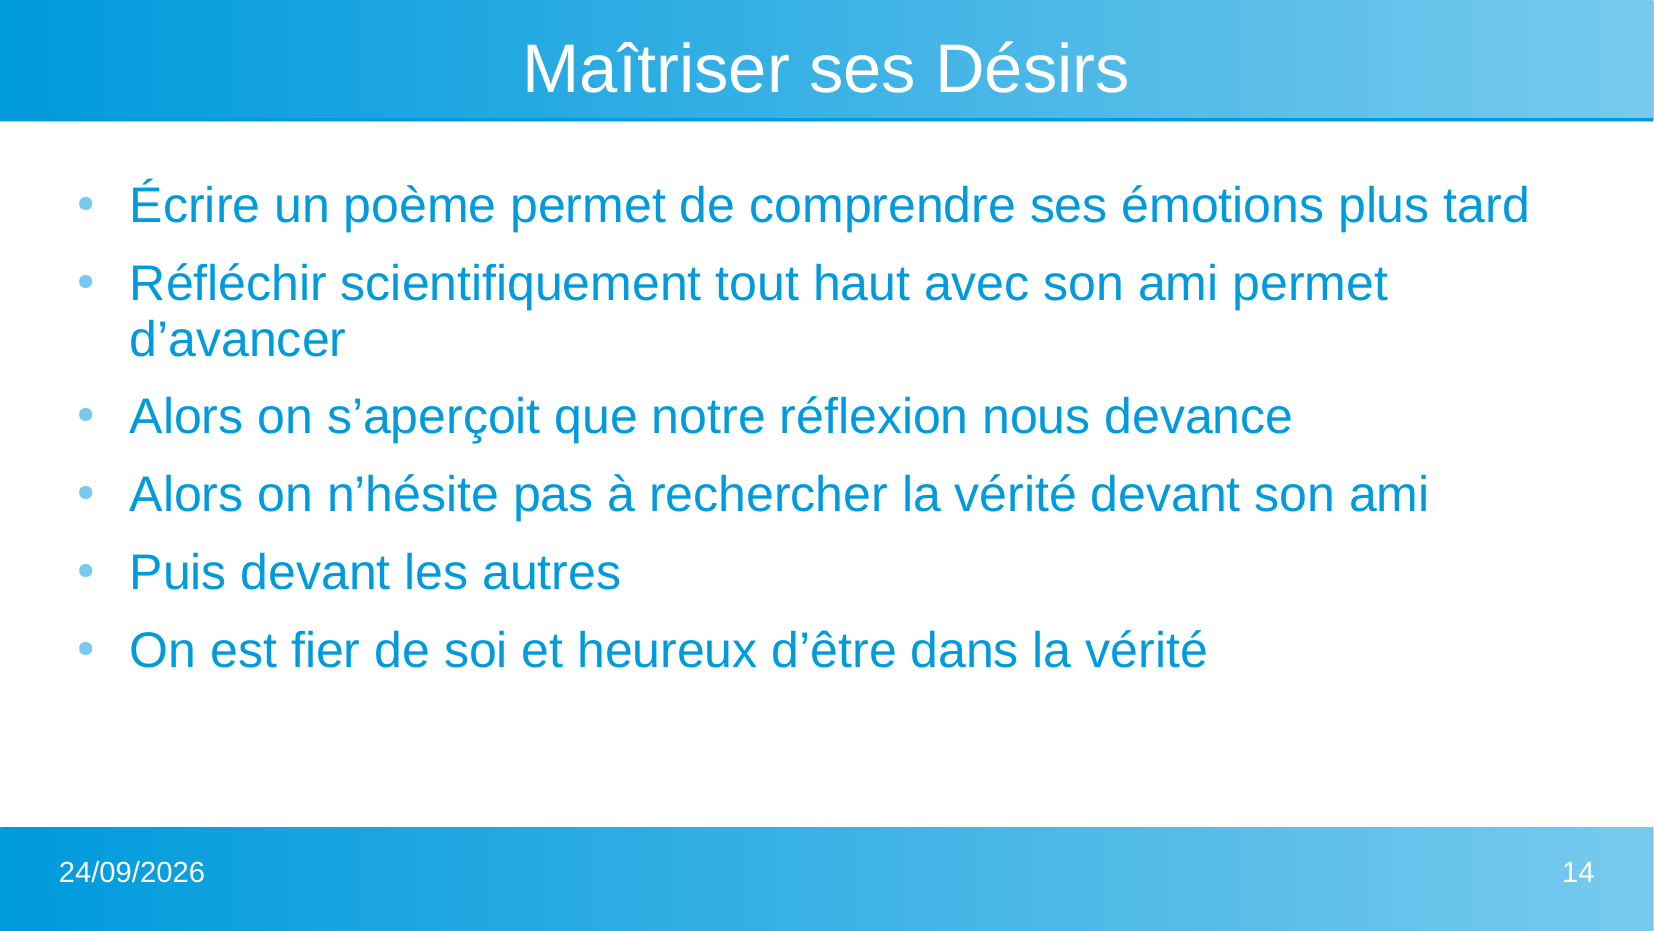

# Maîtriser ses Désirs
Écrire un poème permet de comprendre ses émotions plus tard
Réfléchir scientifiquement tout haut avec son ami permet d’avancer
Alors on s’aperçoit que notre réflexion nous devance
Alors on n’hésite pas à rechercher la vérité devant son ami
Puis devant les autres
On est fier de soi et heureux d’être dans la vérité
14